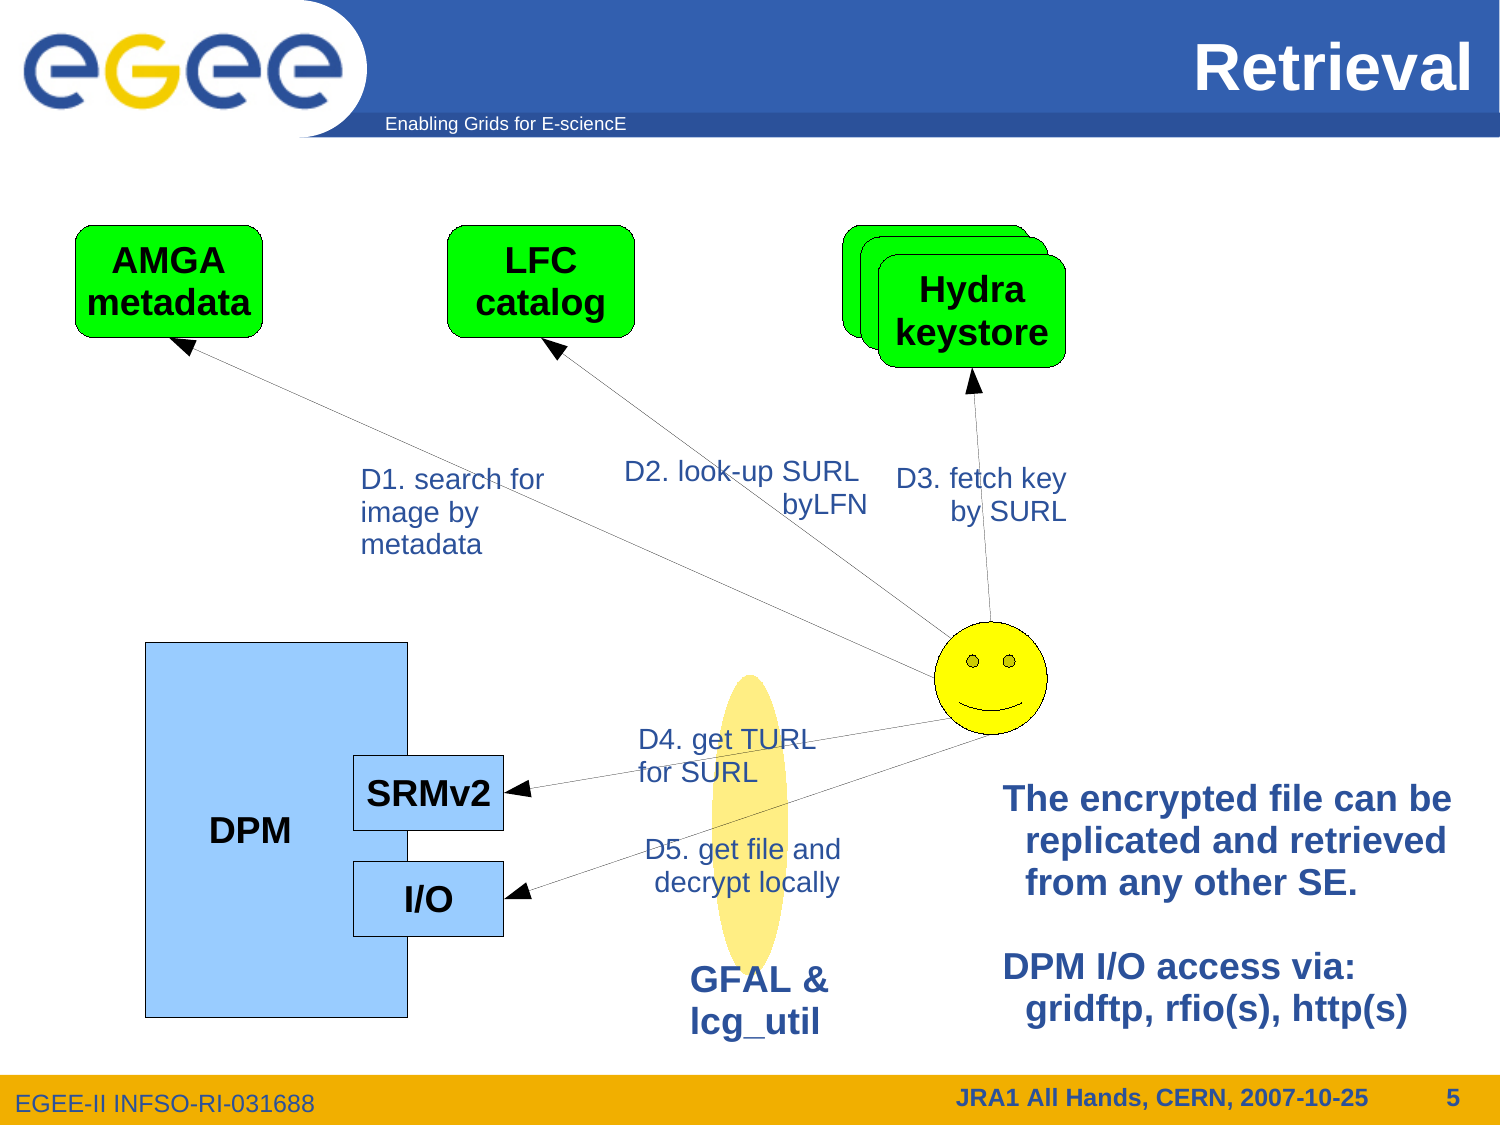

# Retrieval
AMGA
metadata
Hydra
keystore
LFC
catalog
Hydra
keystore
Hydra
keystore
D1. search for
image by
metadata
DPM
SRMv2
The encrypted file can be replicated and retrieved from any other SE.
DPM I/O access via: gridftp, rfio(s), http(s)
I/O
GFAL &
lcg_util
JRA1 All Hands, CERN, 2007-10-25
5